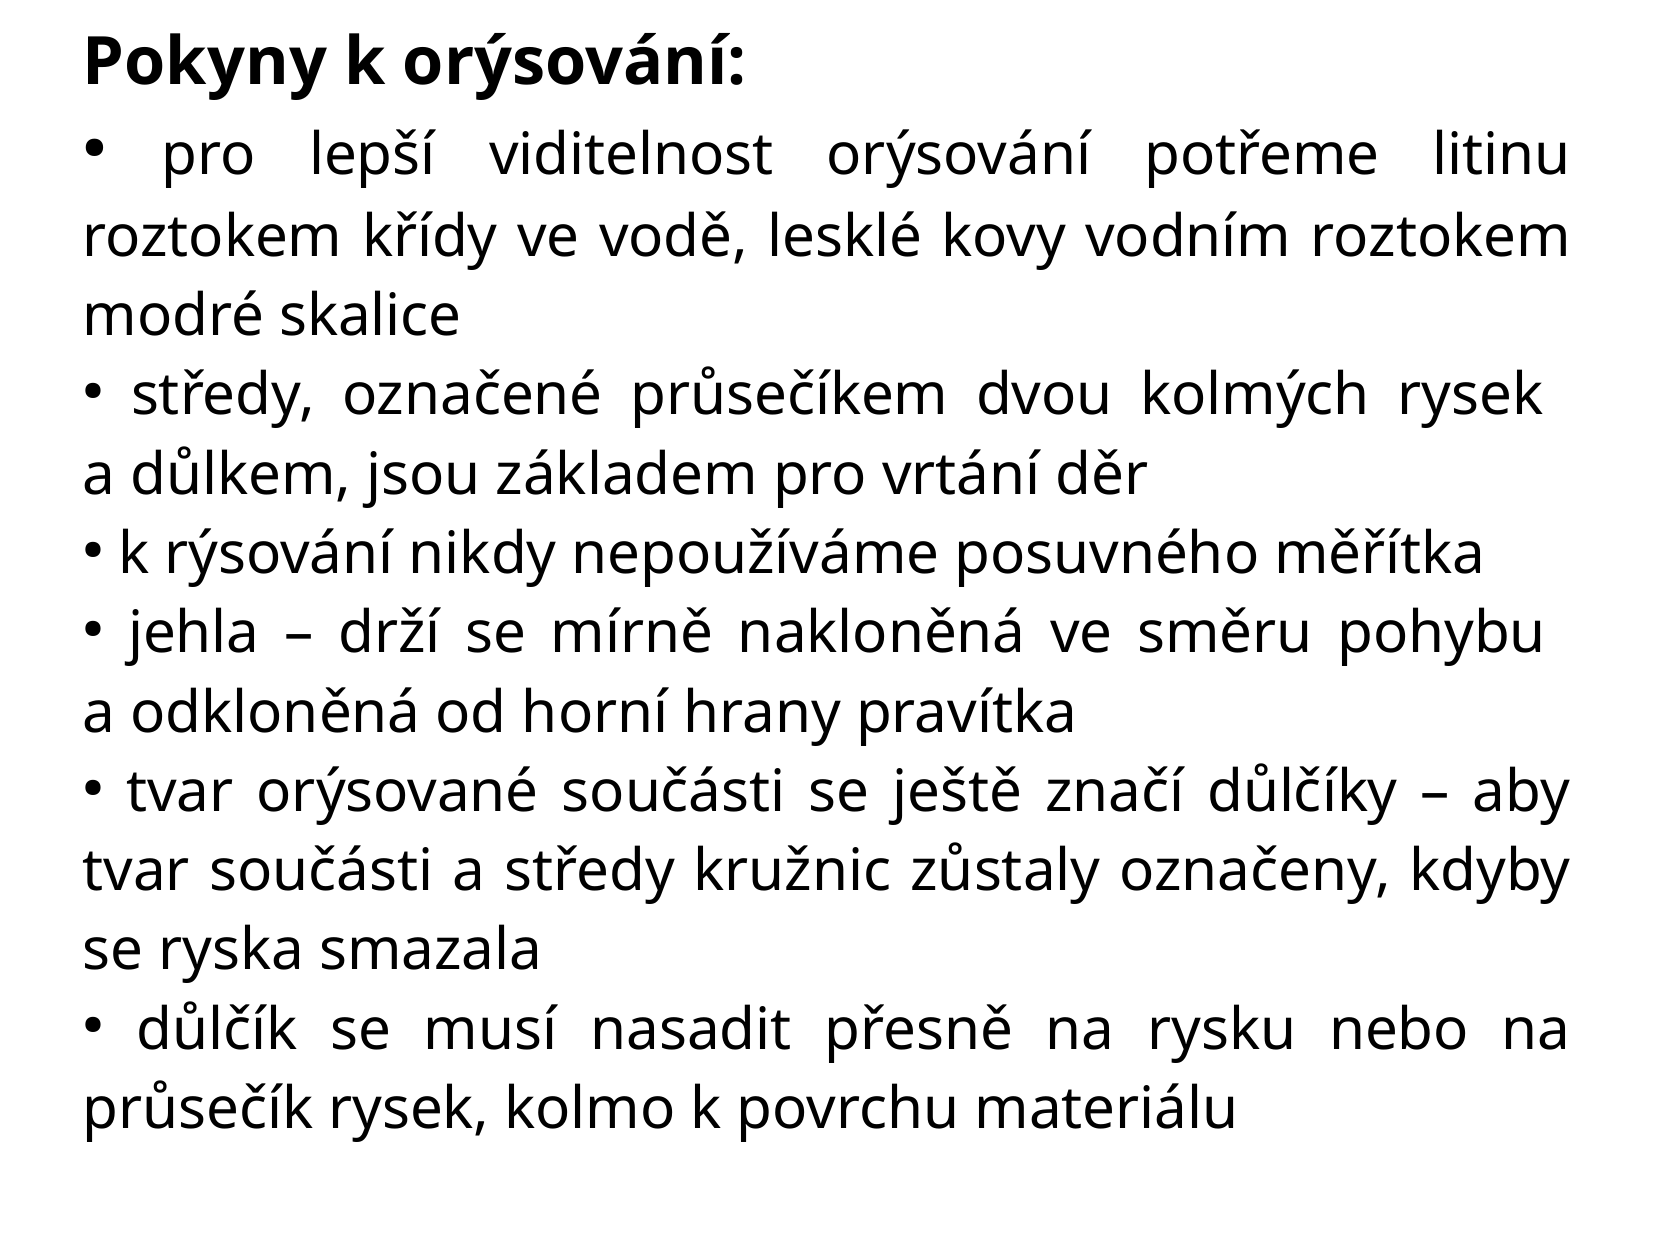

# Pokyny k orýsování:
 pro lepší viditelnost orýsování potřeme litinu roztokem křídy ve vodě, lesklé kovy vodním roztokem modré skalice
 středy, označené průsečíkem dvou kolmých rysek
a důlkem, jsou základem pro vrtání děr
 k rýsování nikdy nepoužíváme posuvného měřítka
 jehla – drží se mírně nakloněná ve směru pohybu
a odkloněná od horní hrany pravítka
 tvar orýsované součásti se ještě značí důlčíky – aby tvar součásti a středy kružnic zůstaly označeny, kdyby se ryska smazala
 důlčík se musí nasadit přesně na rysku nebo na průsečík rysek, kolmo k povrchu materiálu